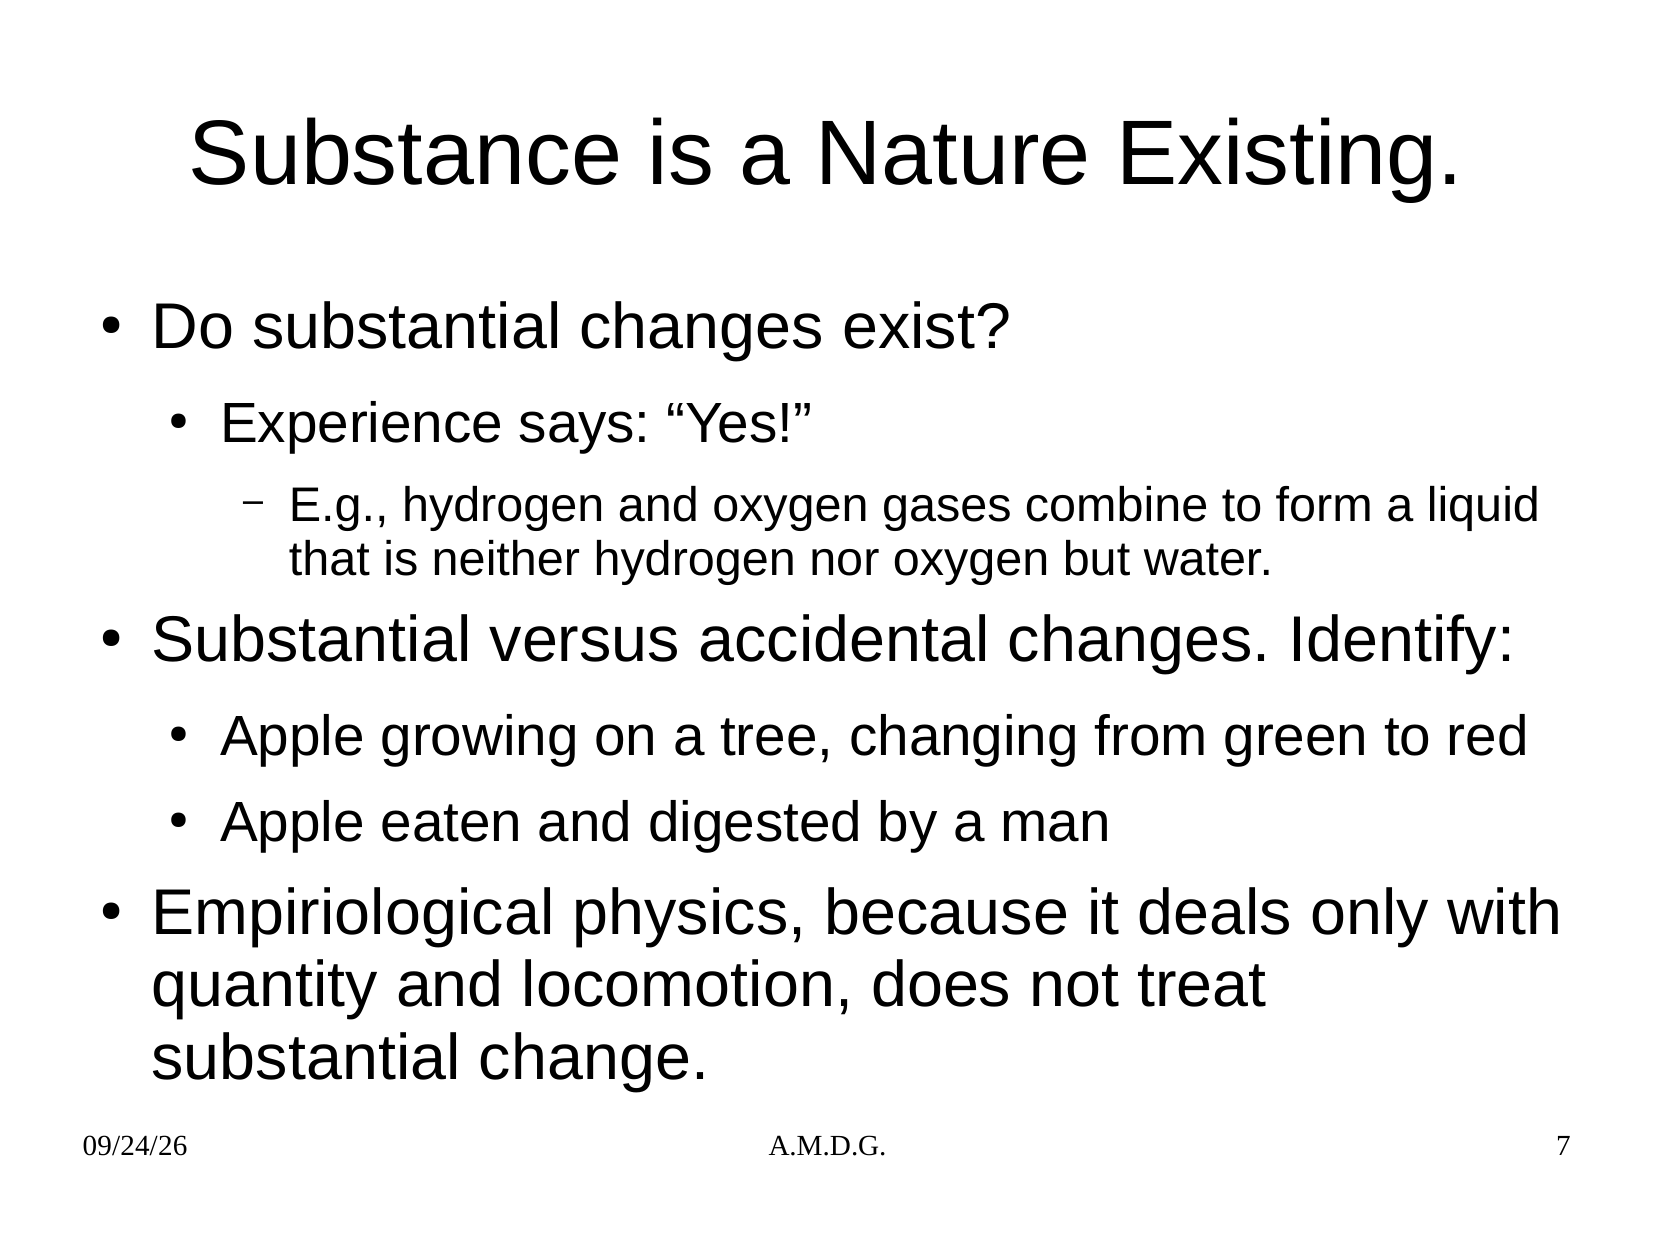

# Substance is a Nature Existing.
Do substantial changes exist?
Experience says: “Yes!”
E.g., hydrogen and oxygen gases combine to form a liquid that is neither hydrogen nor oxygen but water.
Substantial versus accidental changes. Identify:
Apple growing on a tree, changing from green to red
Apple eaten and digested by a man
Empiriological physics, because it deals only with quantity and locomotion, does not treat substantial change.
A.M.D.G.
7